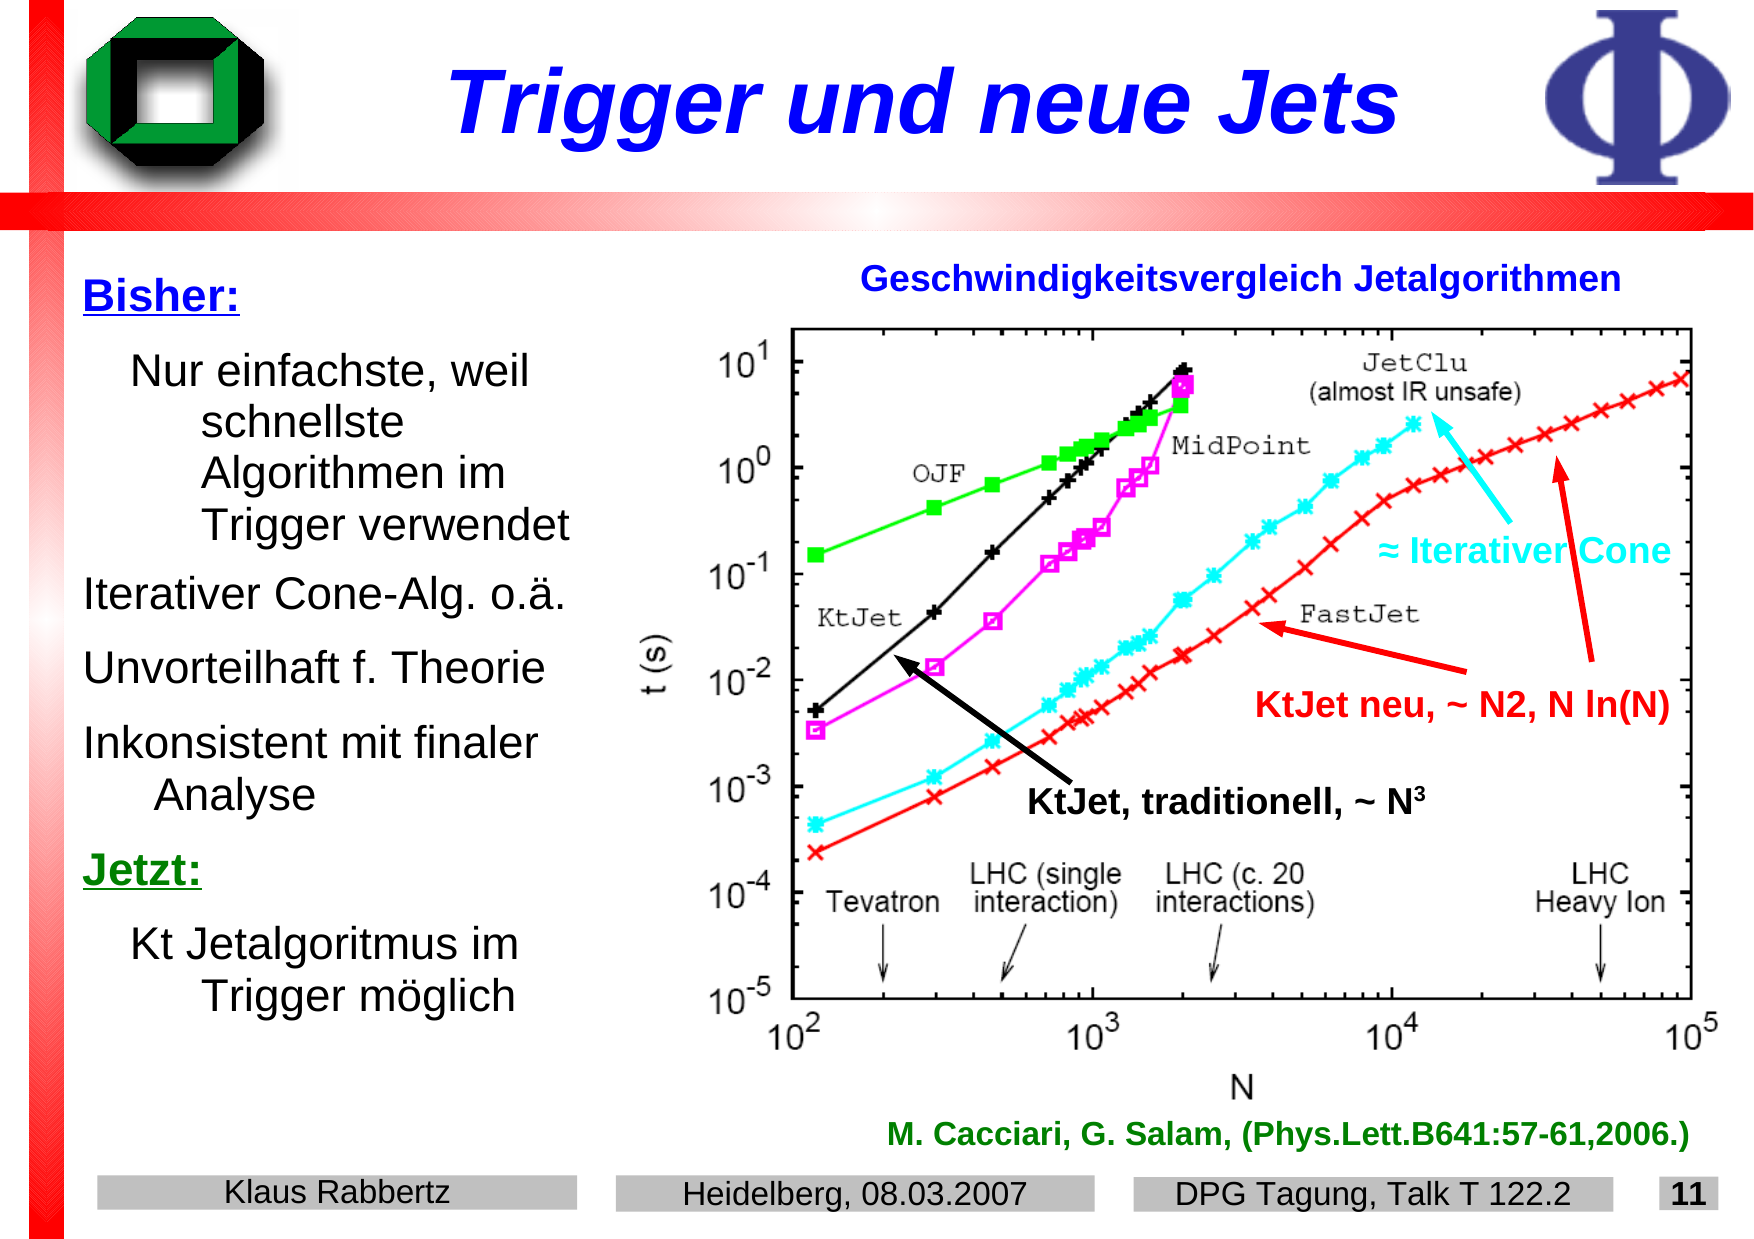

# Trigger und neue Jets
Geschwindigkeitsvergleich Jetalgorithmen
Bisher:
Nur einfachste, weil schnellste Algorithmen im Trigger verwendet
Iterativer Cone-Alg. o.ä.
Unvorteilhaft f. Theorie
Inkonsistent mit finaler Analyse
Jetzt:
Kt Jetalgoritmus im Trigger möglich
KtJet neu, ~ N2, N ln(N)
KtJet, traditionell, ~ N3
≈ Iterativer Cone
M. Cacciari, G. Salam, (Phys.Lett.B641:57-61,2006.)